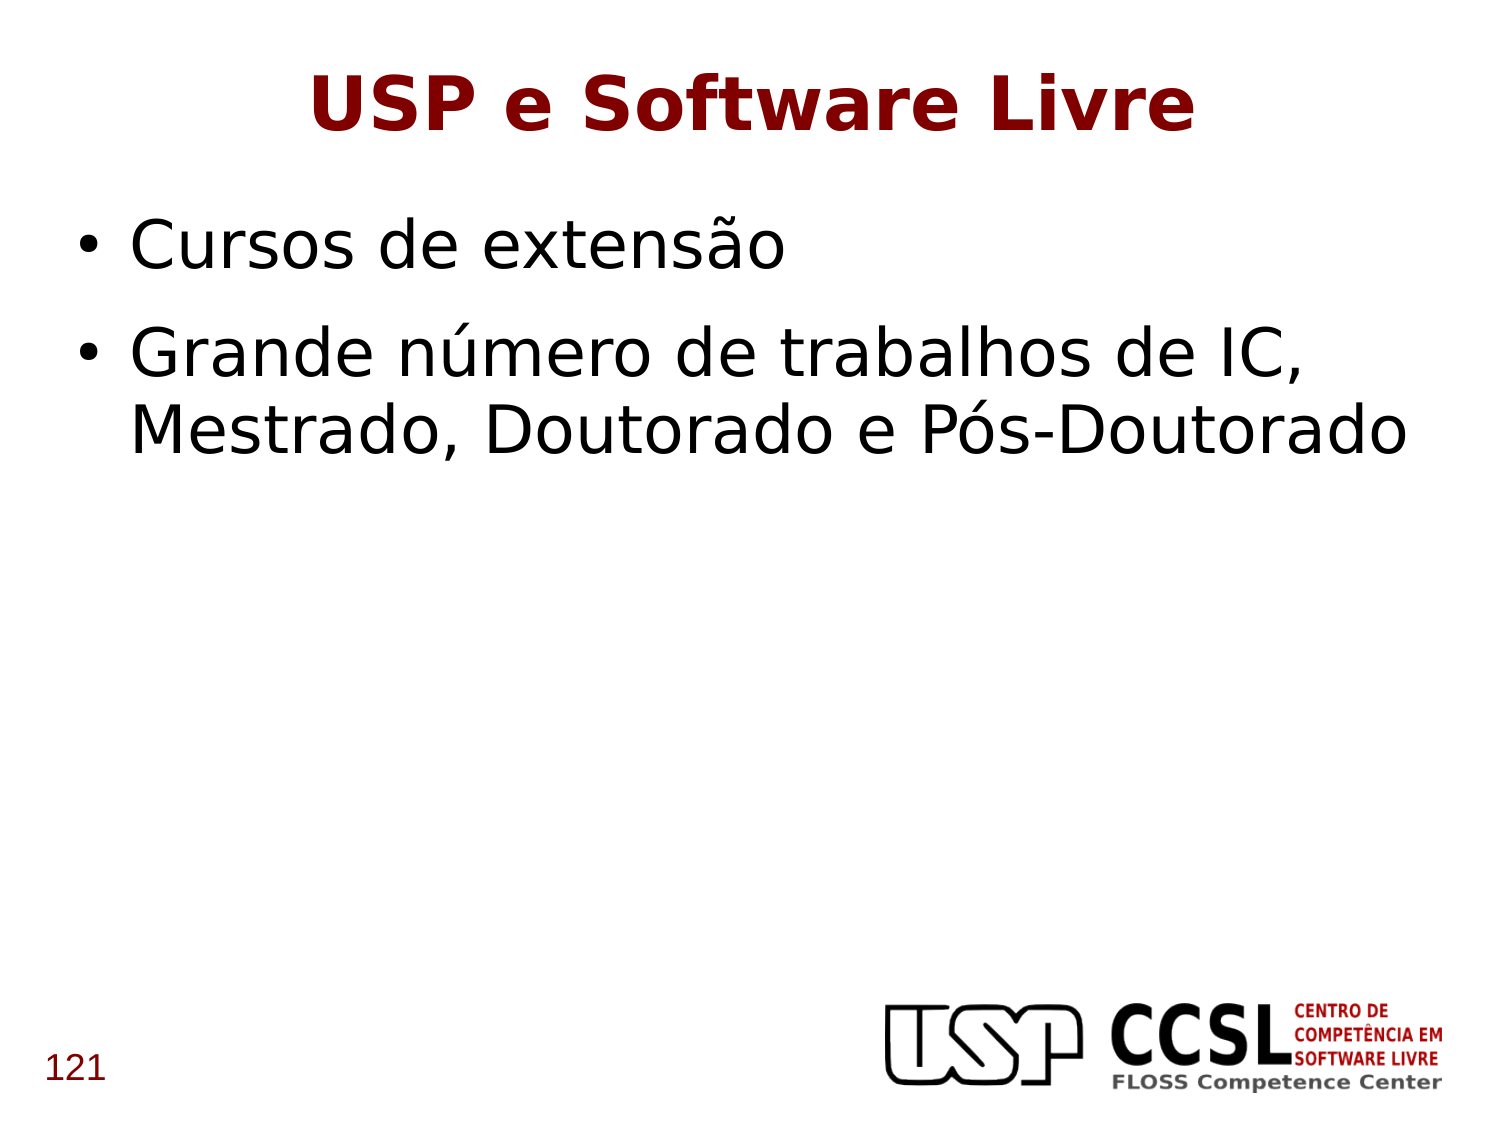

# USP e Software Livre
Cursos de extensão
Grande número de trabalhos de IC, Mestrado, Doutorado e Pós-Doutorado